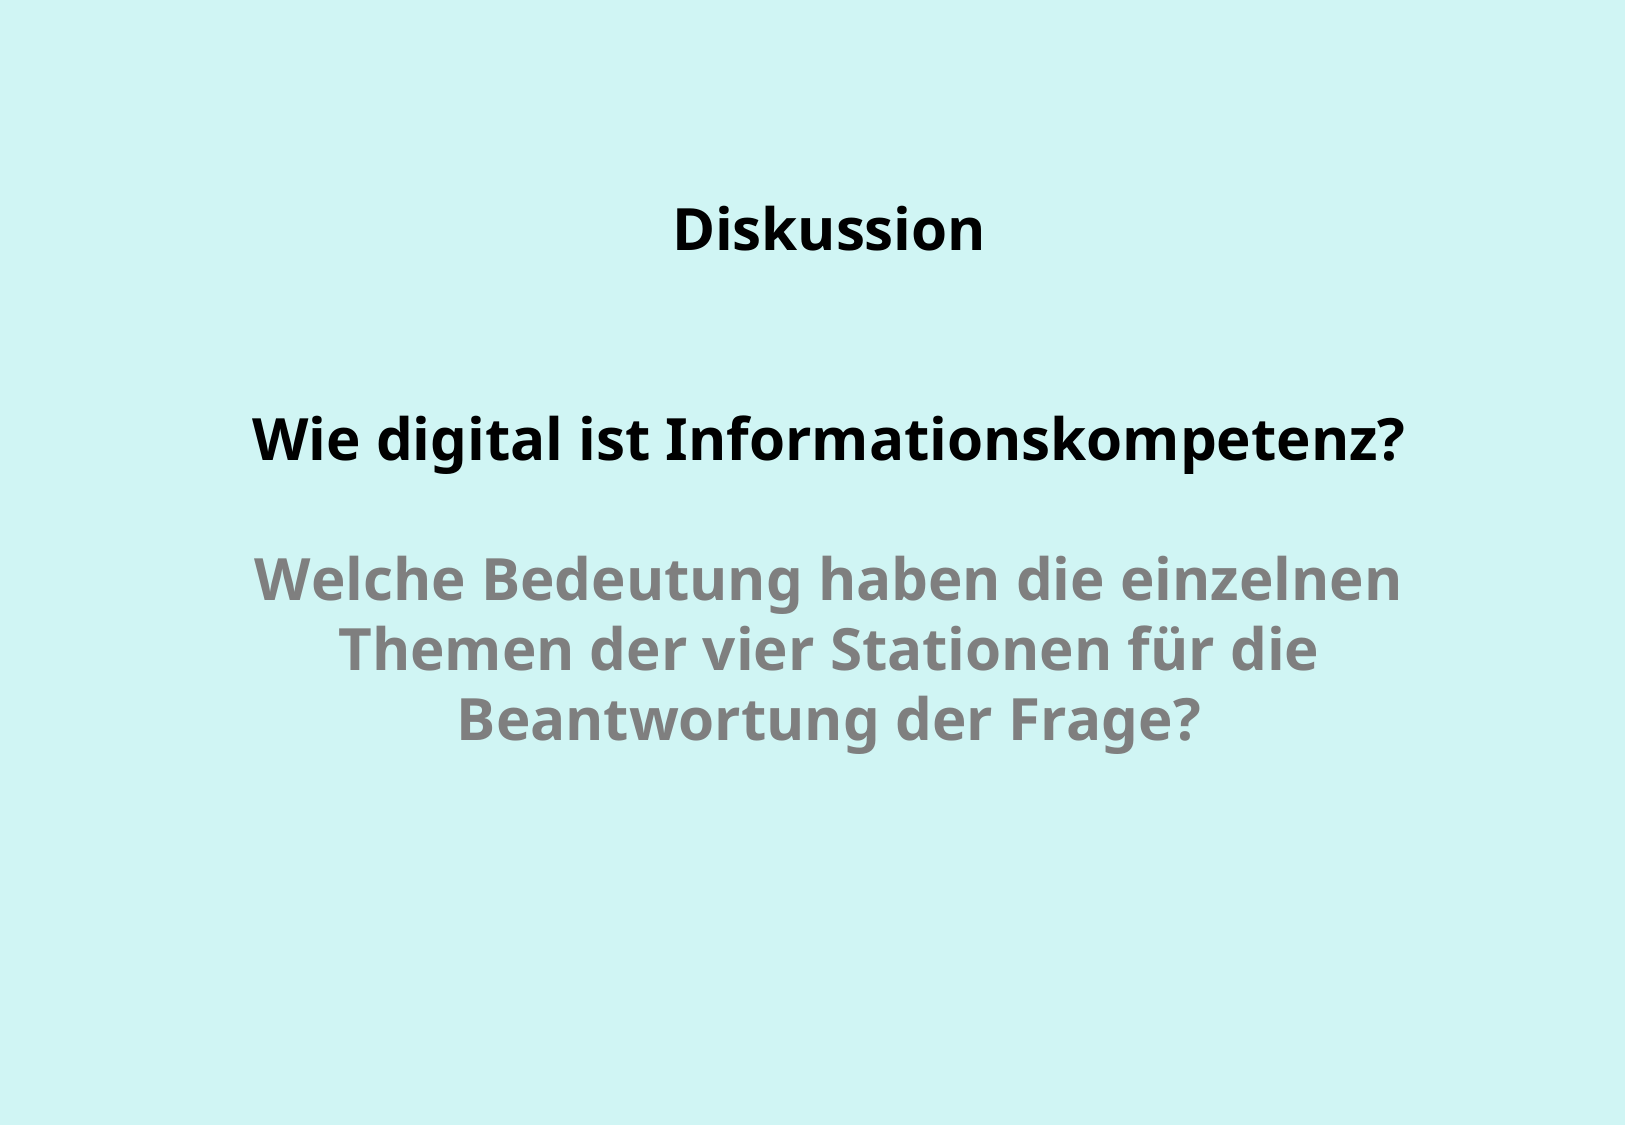

# Diskussion Wie digital ist Informationskompetenz? Welche Bedeutung haben die einzelnen Themen der vier Stationen für die Beantwortung der Frage?